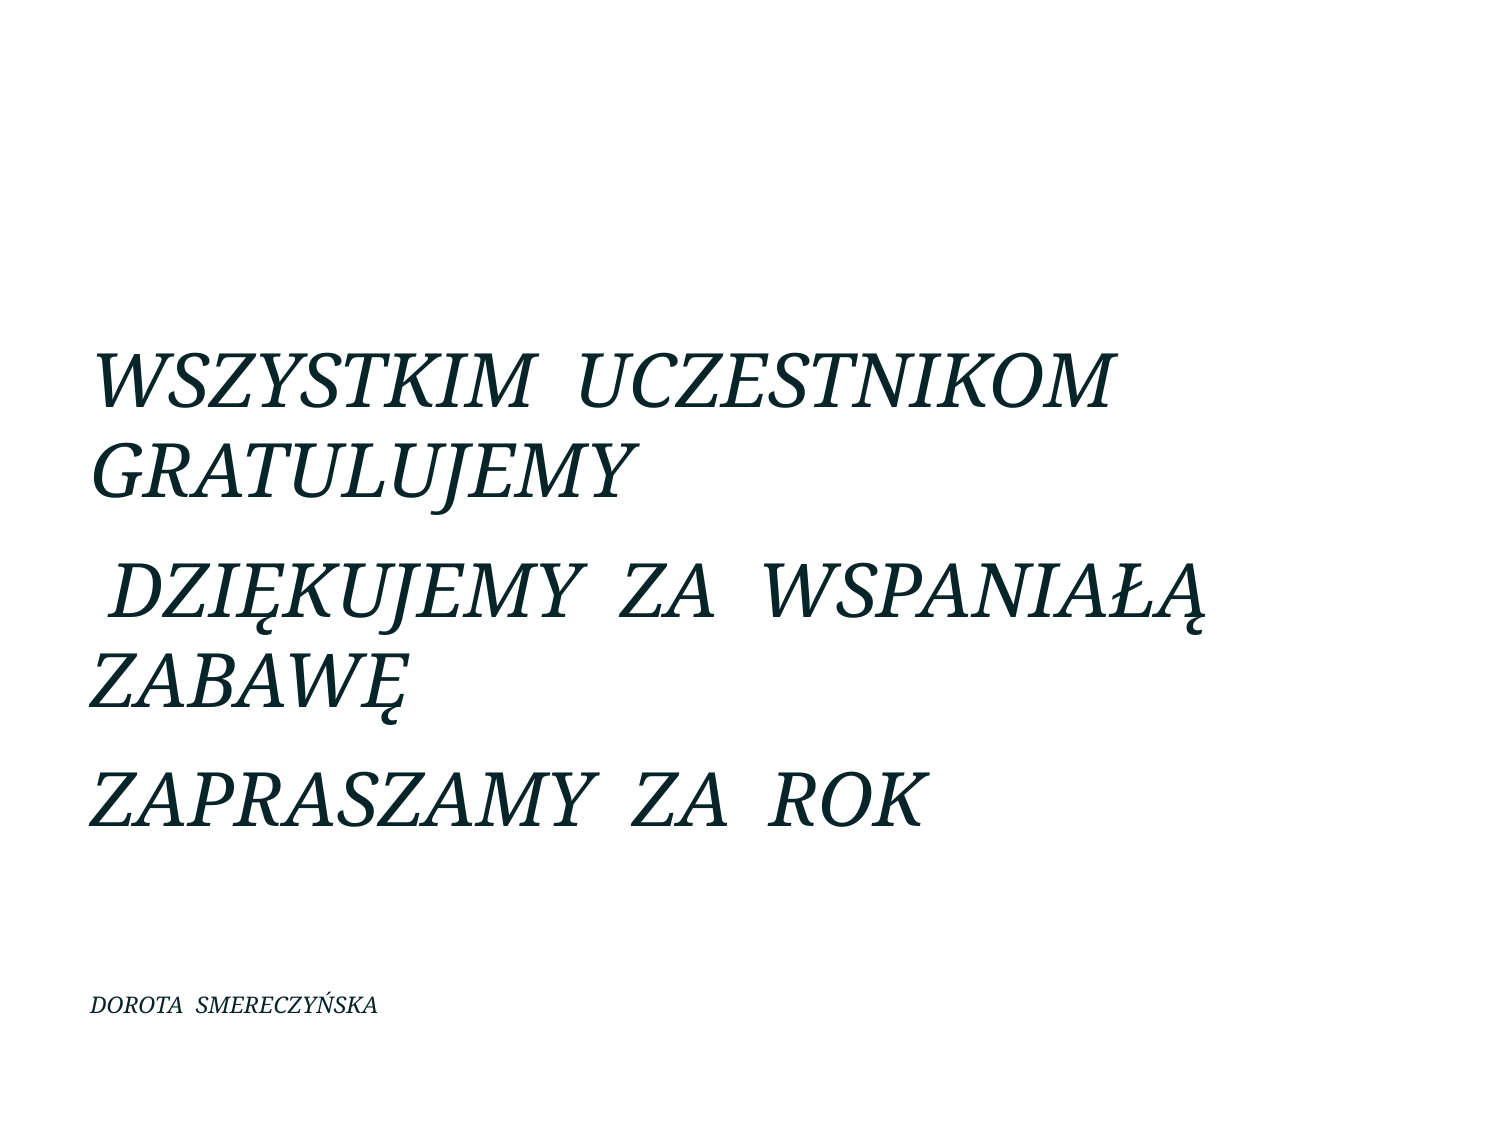

#
WSZYSTKIM UCZESTNIKOM GRATULUJEMY
 DZIĘKUJEMY ZA WSPANIAŁĄ ZABAWĘ
ZAPRASZAMY ZA ROK
DOROTA SMERECZYŃSKA